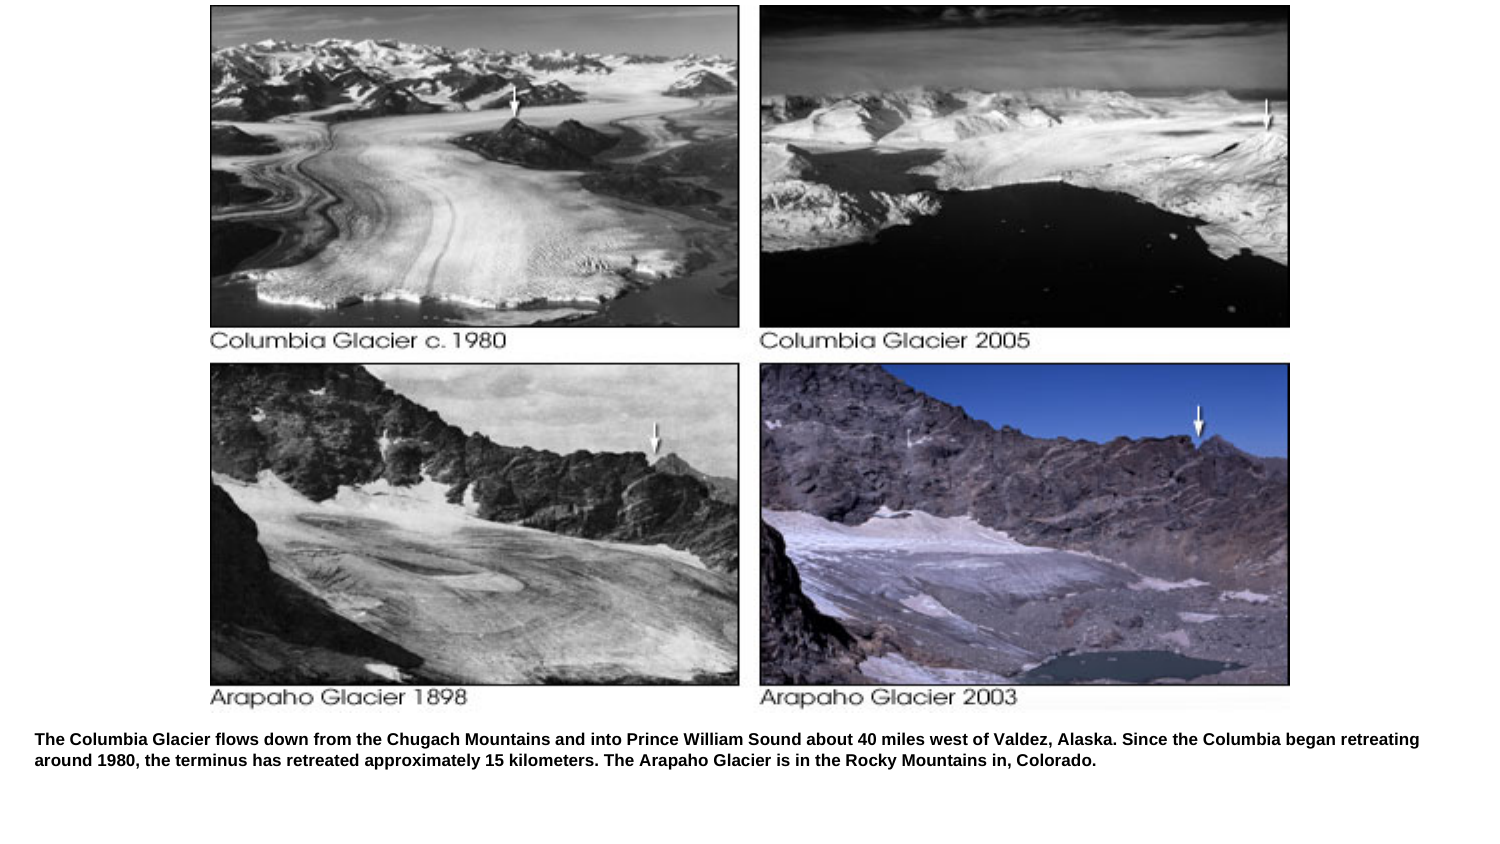

The Columbia Glacier flows down from the Chugach Mountains and into Prince William Sound about 40 miles west of Valdez, Alaska. Since the Columbia began retreating around 1980, the terminus has retreated approximately 15 kilometers. The Arapaho Glacier is in the Rocky Mountains in, Colorado.